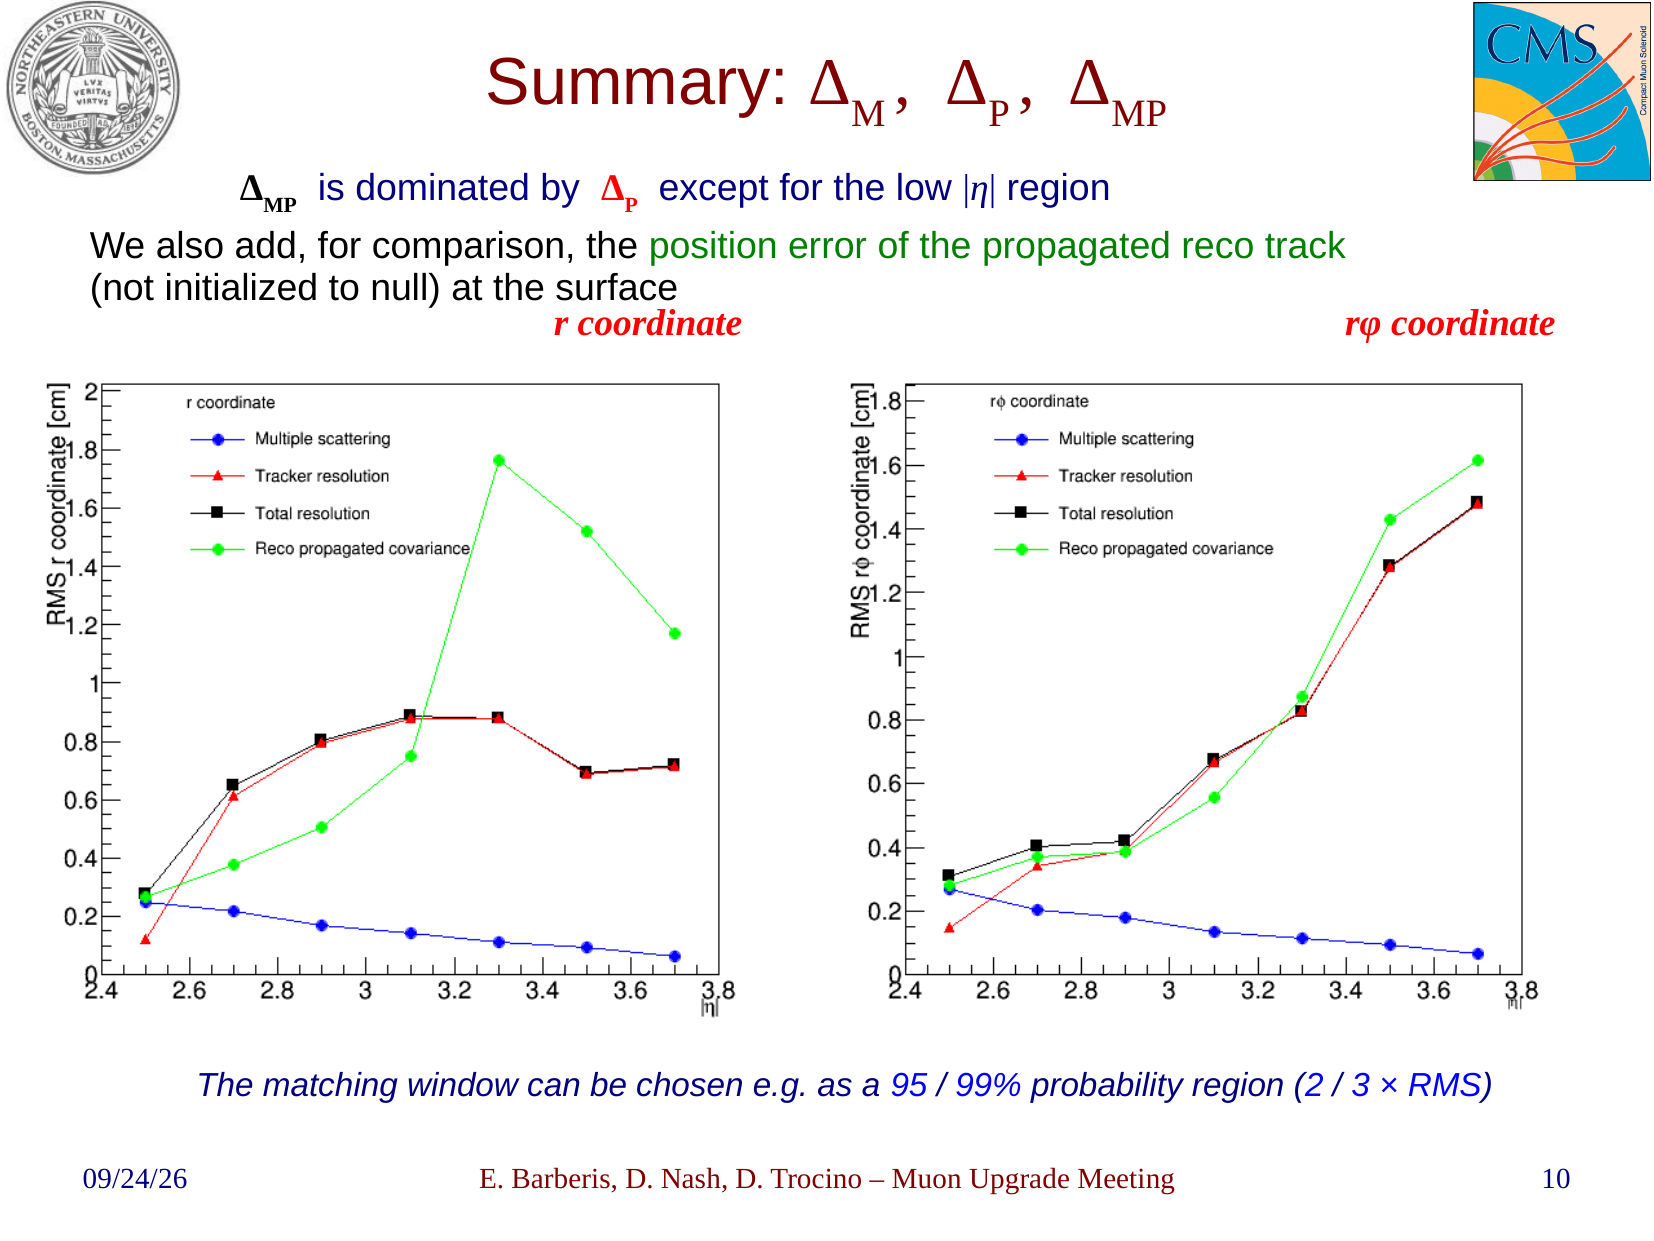

# Summary: ΔM , ΔP , ΔMP
ΔMP is dominated by ΔP except for the low |η| region
We also add, for comparison, the position error of the propagated reco track
(not initialized to null) at the surface
r coordinate
rφ coordinate
The matching window can be chosen e.g. as a 95 / 99% probability region (2 / 3 × RMS)
D. Trocino - Meeting
10